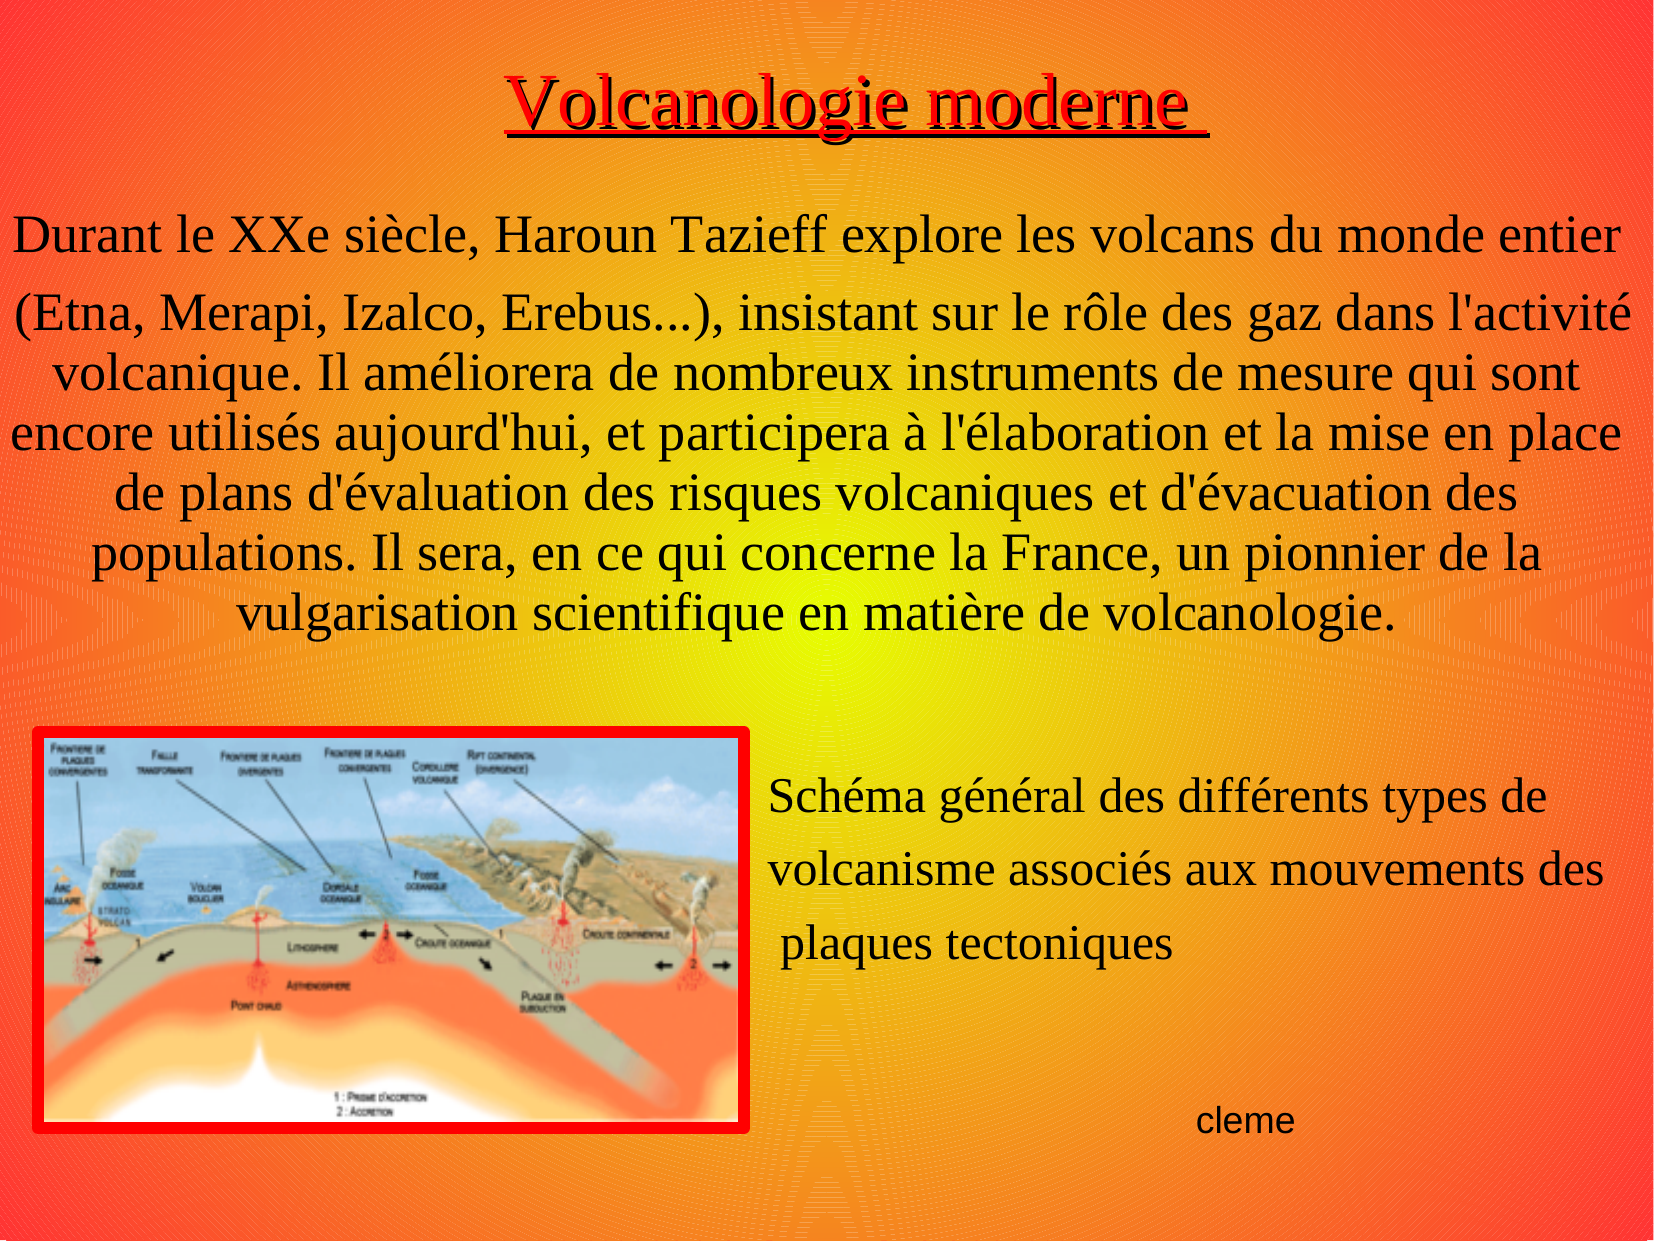

Volcanologie moderne
Durant le XXe siècle, Haroun Tazieff explore les volcans du monde entier
 (Etna, Merapi, Izalco, Erebus...), insistant sur le rôle des gaz dans l'activité volcanique. Il améliorera de nombreux instruments de mesure qui sont encore utilisés aujourd'hui, et participera à l'élaboration et la mise en place de plans d'évaluation des risques volcaniques et d'évacuation des populations. Il sera, en ce qui concerne la France, un pionnier de la vulgarisation scientifique en matière de volcanologie.
Schéma général des différents types de
volcanisme associés aux mouvements des
 plaques tectoniques
cleme